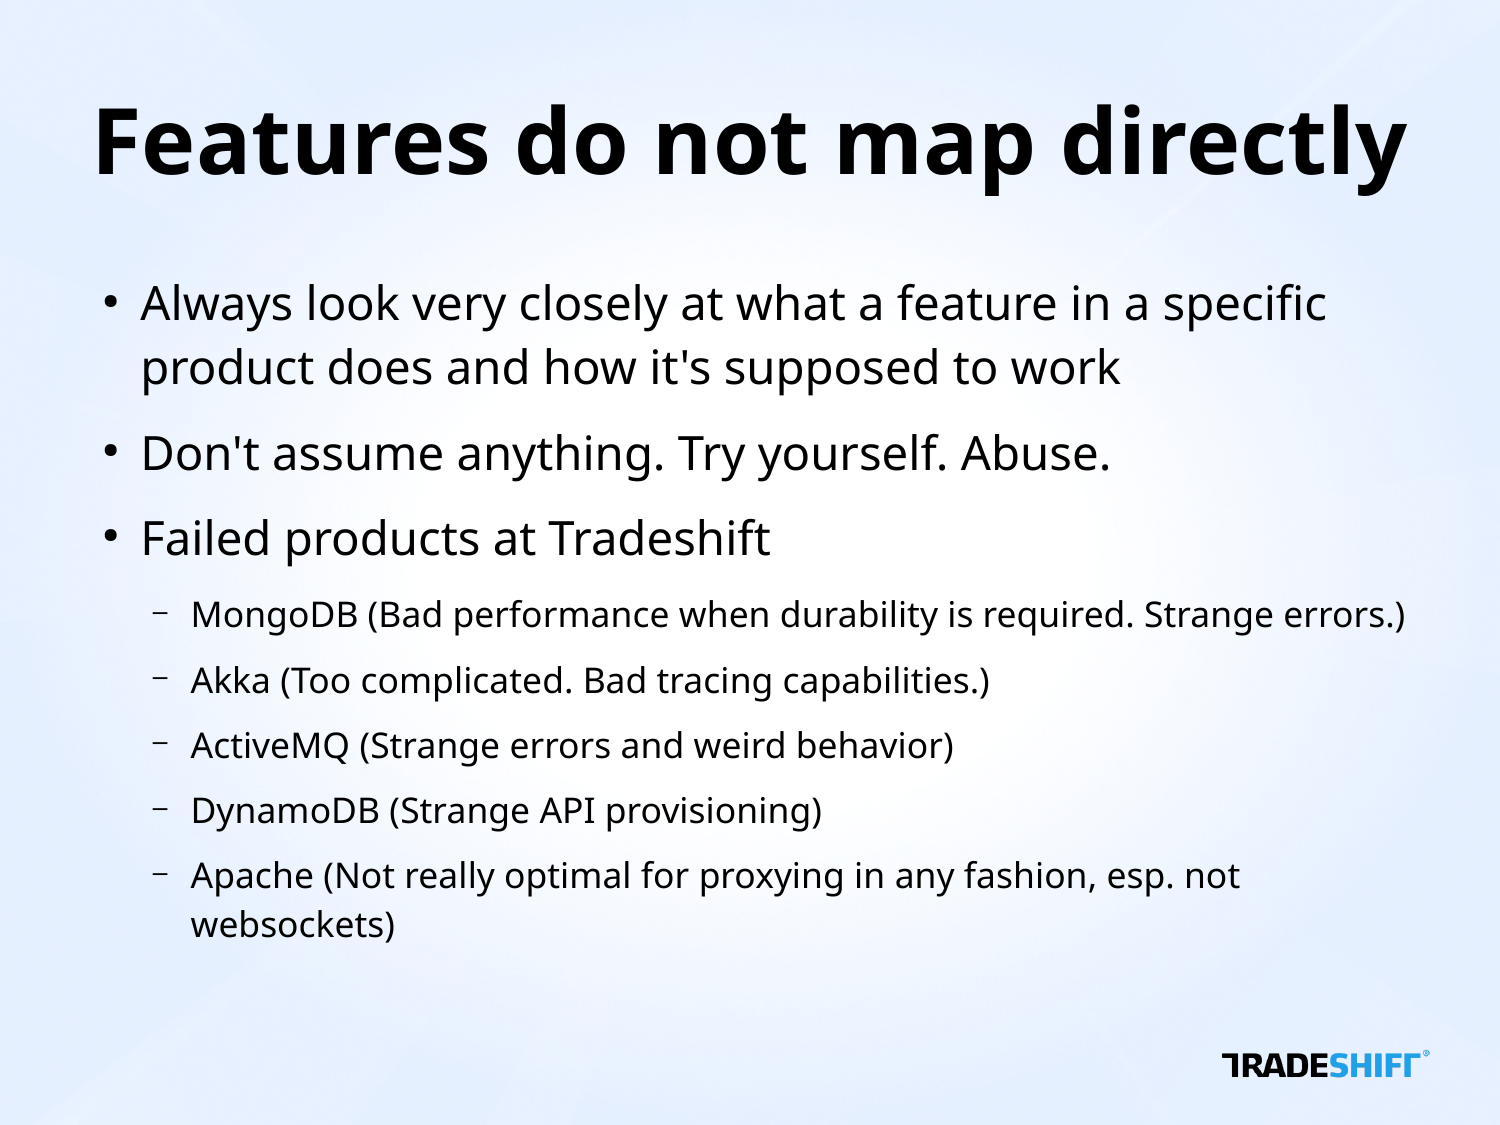

# Features do not map directly
Always look very closely at what a feature in a specific product does and how it's supposed to work
Don't assume anything. Try yourself. Abuse.
Failed products at Tradeshift
MongoDB (Bad performance when durability is required. Strange errors.)
Akka (Too complicated. Bad tracing capabilities.)
ActiveMQ (Strange errors and weird behavior)
DynamoDB (Strange API provisioning)
Apache (Not really optimal for proxying in any fashion, esp. not websockets)